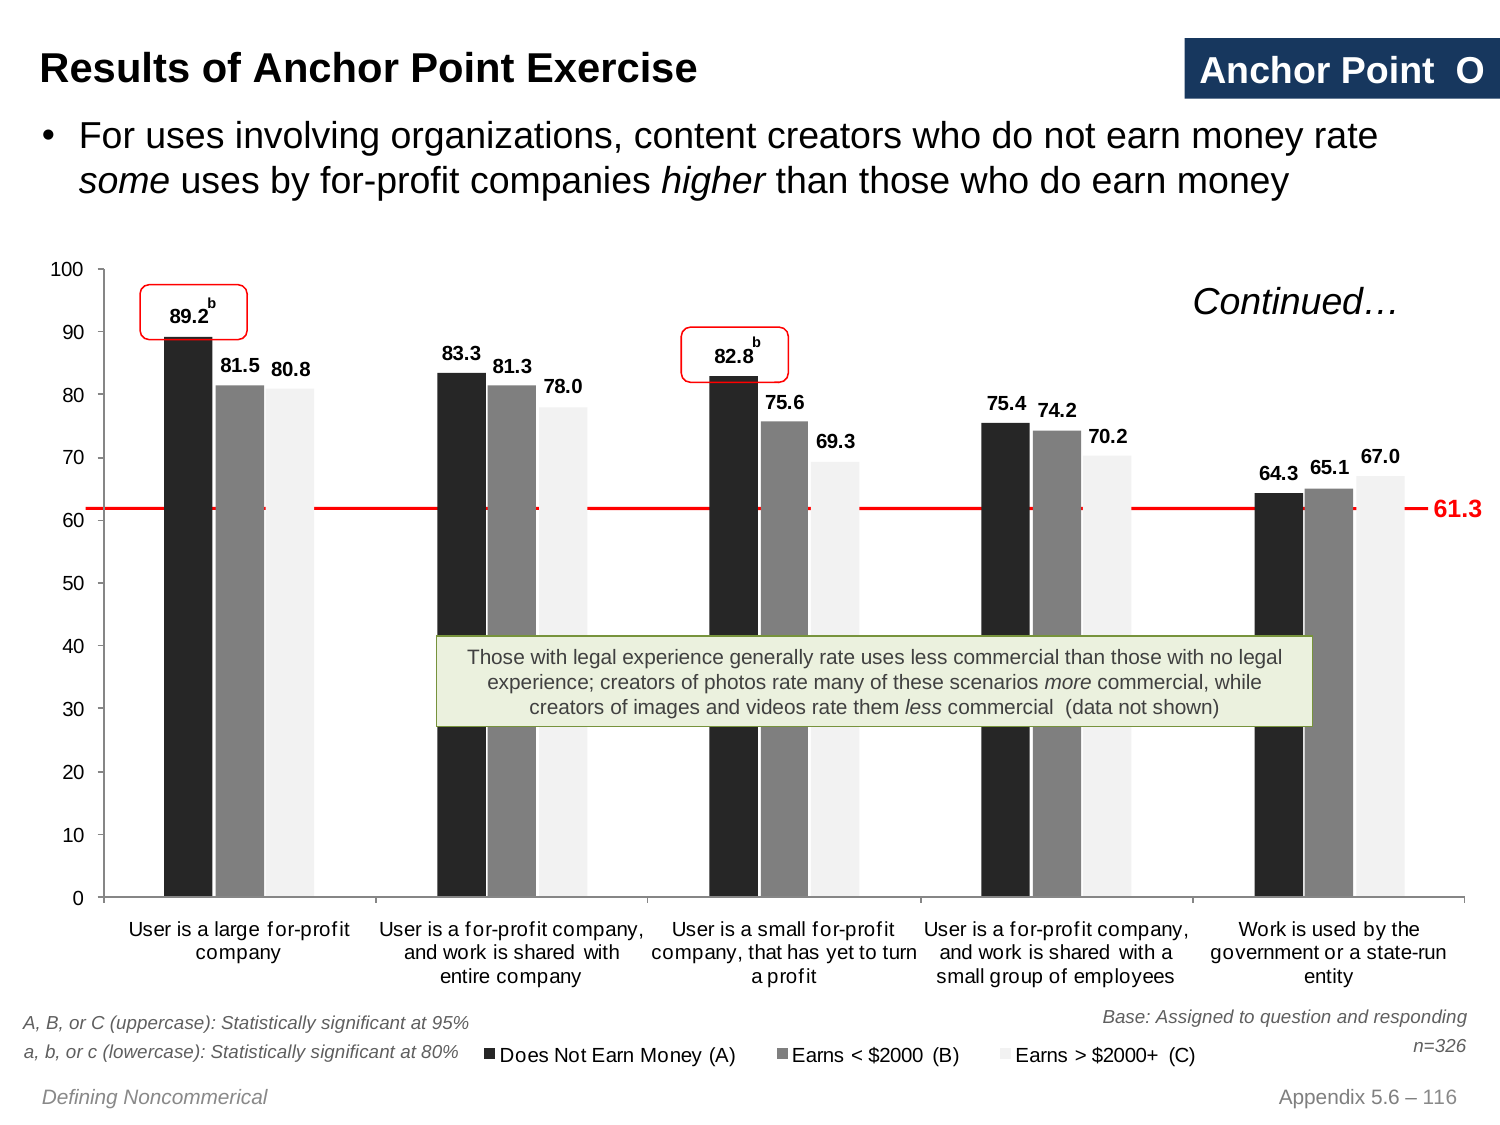

Results of Anchor Point Exercise
Anchor Point O
For uses involving organizations, content creators who do not earn money rate some uses by for-profit companies higher than those who do earn money
Continued…
b
b
61.3
Those with legal experience generally rate uses less commercial than those with no legal experience; creators of photos rate many of these scenarios more commercial, while creators of images and videos rate them less commercial (data not shown)
Base: Assigned to question and responding
n=326
A, B, or C (uppercase): Statistically significant at 95%
a, b, or c (lowercase): Statistically significant at 80%
Defining Noncommerical
Appendix 5.6 –